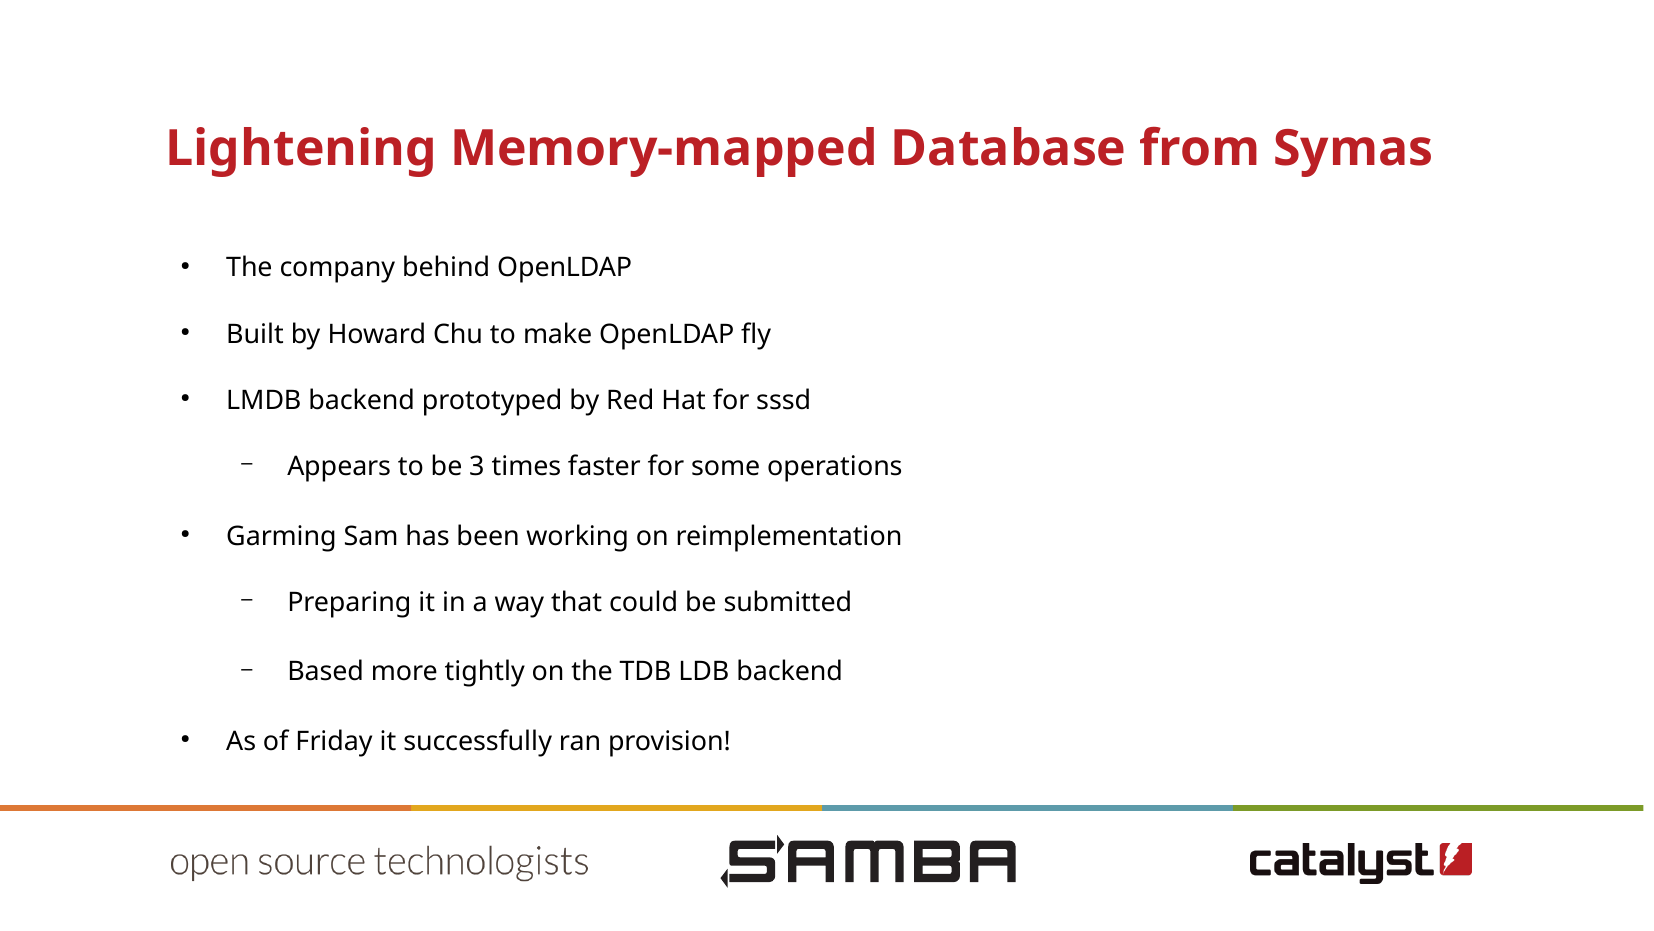

# Lightening Memory-mapped Database from Symas
The company behind OpenLDAP
Built by Howard Chu to make OpenLDAP fly
LMDB backend prototyped by Red Hat for sssd
Appears to be 3 times faster for some operations
Garming Sam has been working on reimplementation
Preparing it in a way that could be submitted
Based more tightly on the TDB LDB backend
As of Friday it successfully ran provision!